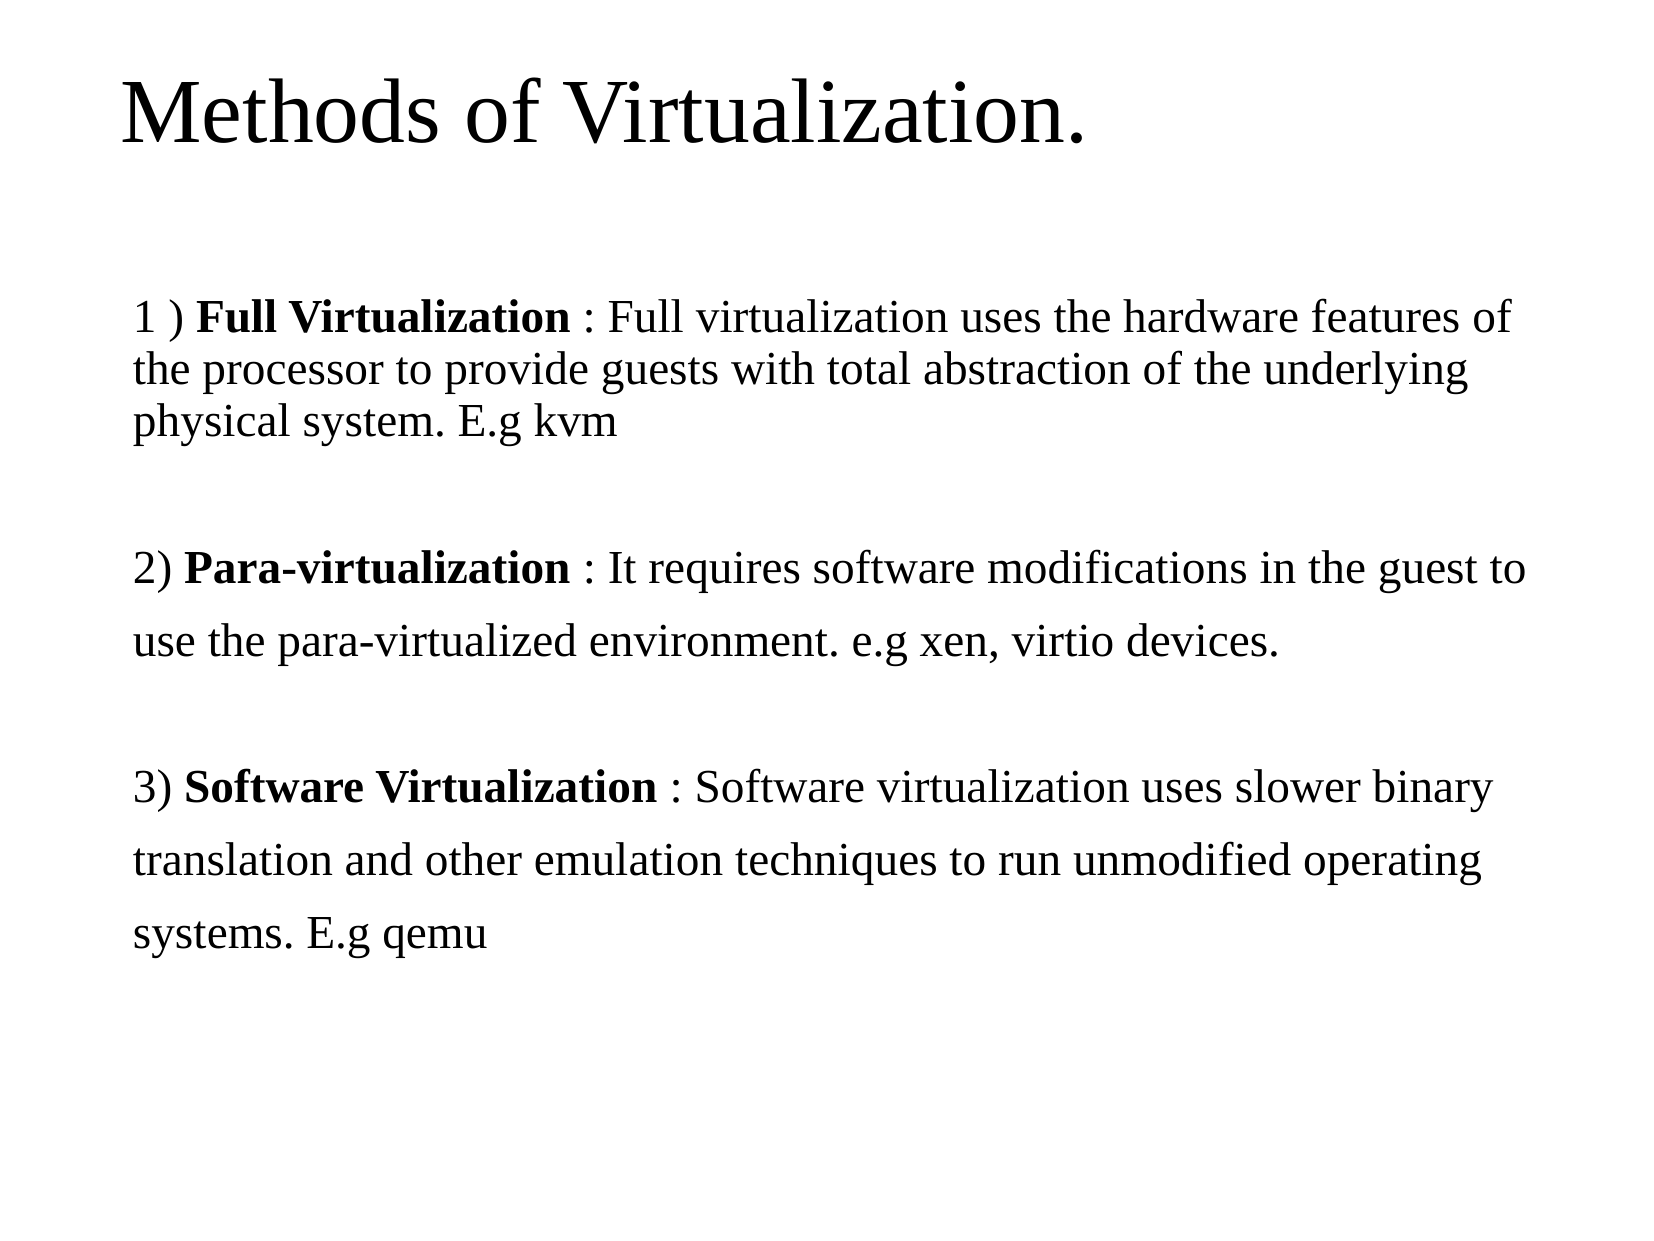

# Methods of Virtualization.
1 ) Full Virtualization : Full virtualization uses the hardware features of the processor to provide guests with total abstraction of the underlying physical system. E.g kvm
2) Para-virtualization : It requires software modifications in the guest to
use the para-virtualized environment. e.g xen, virtio devices.
3) Software Virtualization : Software virtualization uses slower binary
translation and other emulation techniques to run unmodified operating
systems. E.g qemu